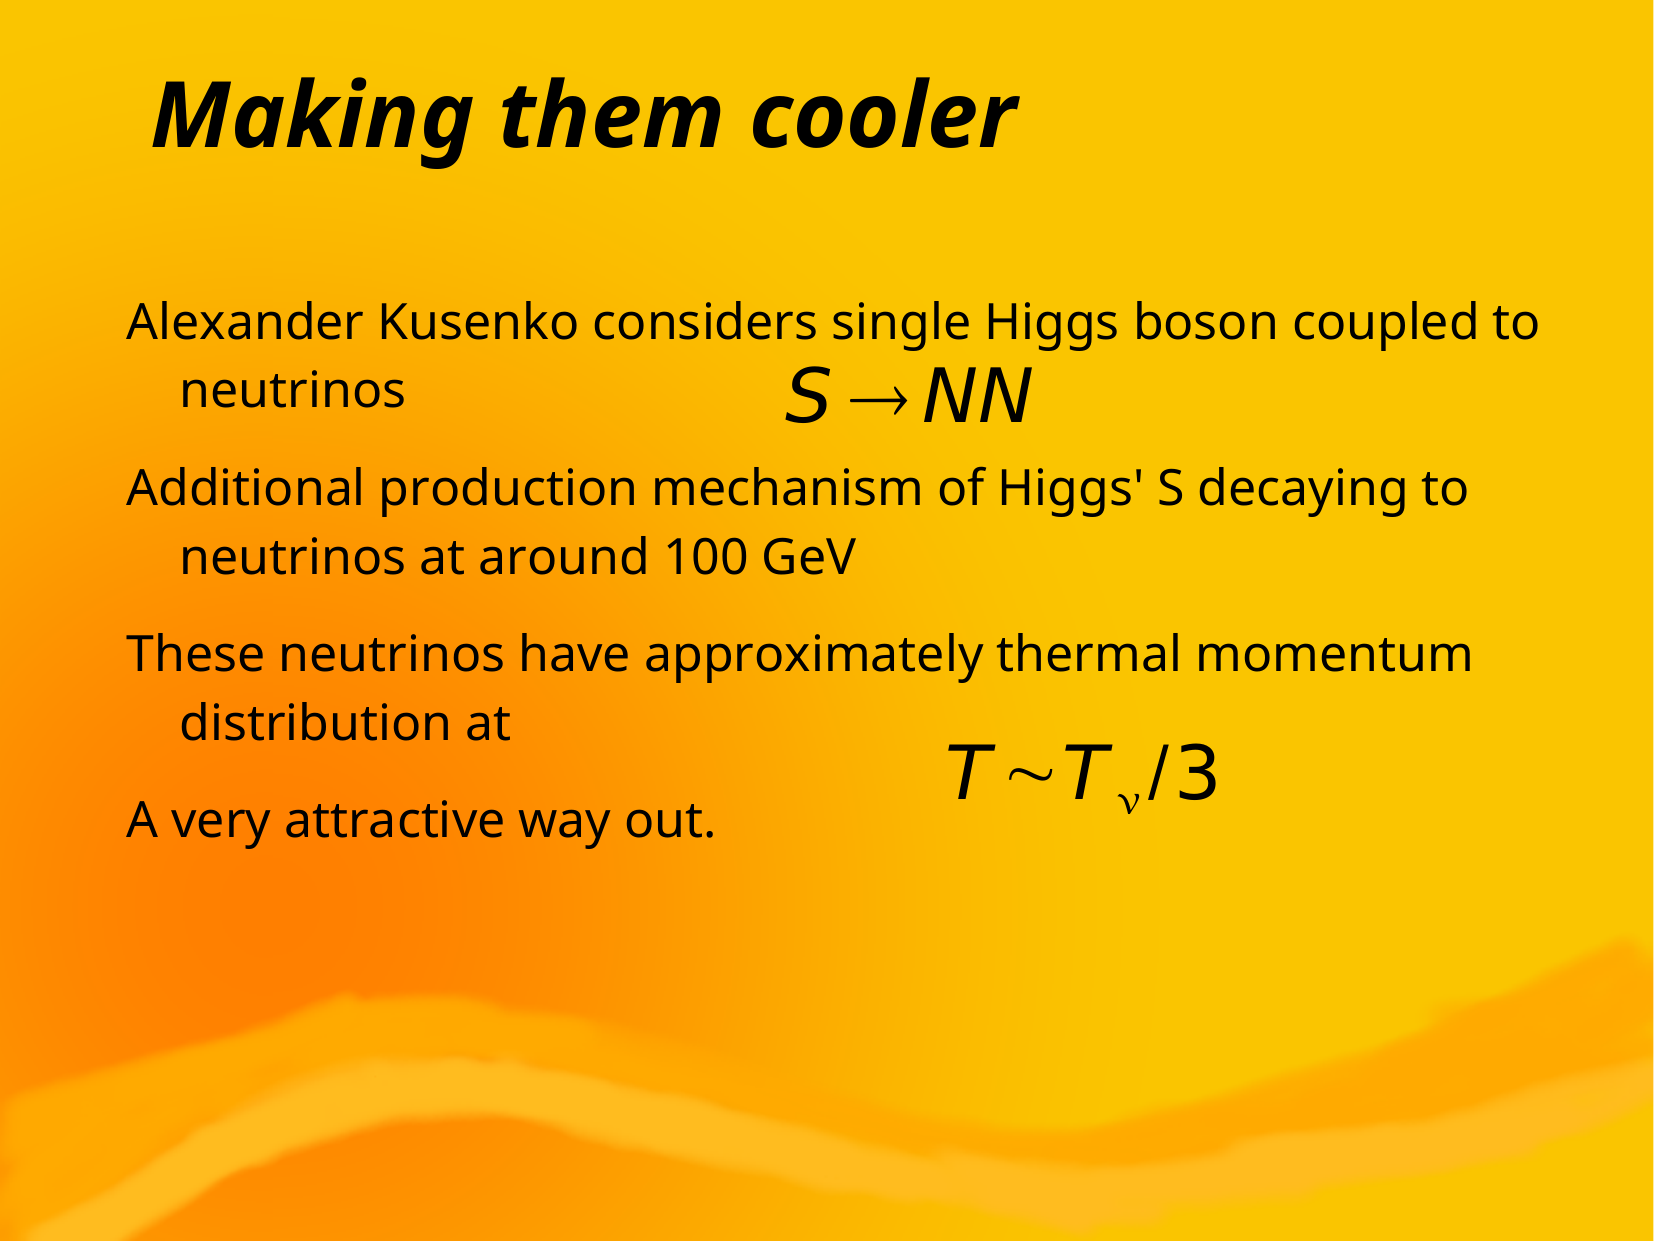

# Making them cooler
Alexander Kusenko considers single Higgs boson coupled to neutrinos
Additional production mechanism of Higgs' S decaying to neutrinos at around 100 GeV
These neutrinos have approximately thermal momentum distribution at
A very attractive way out.